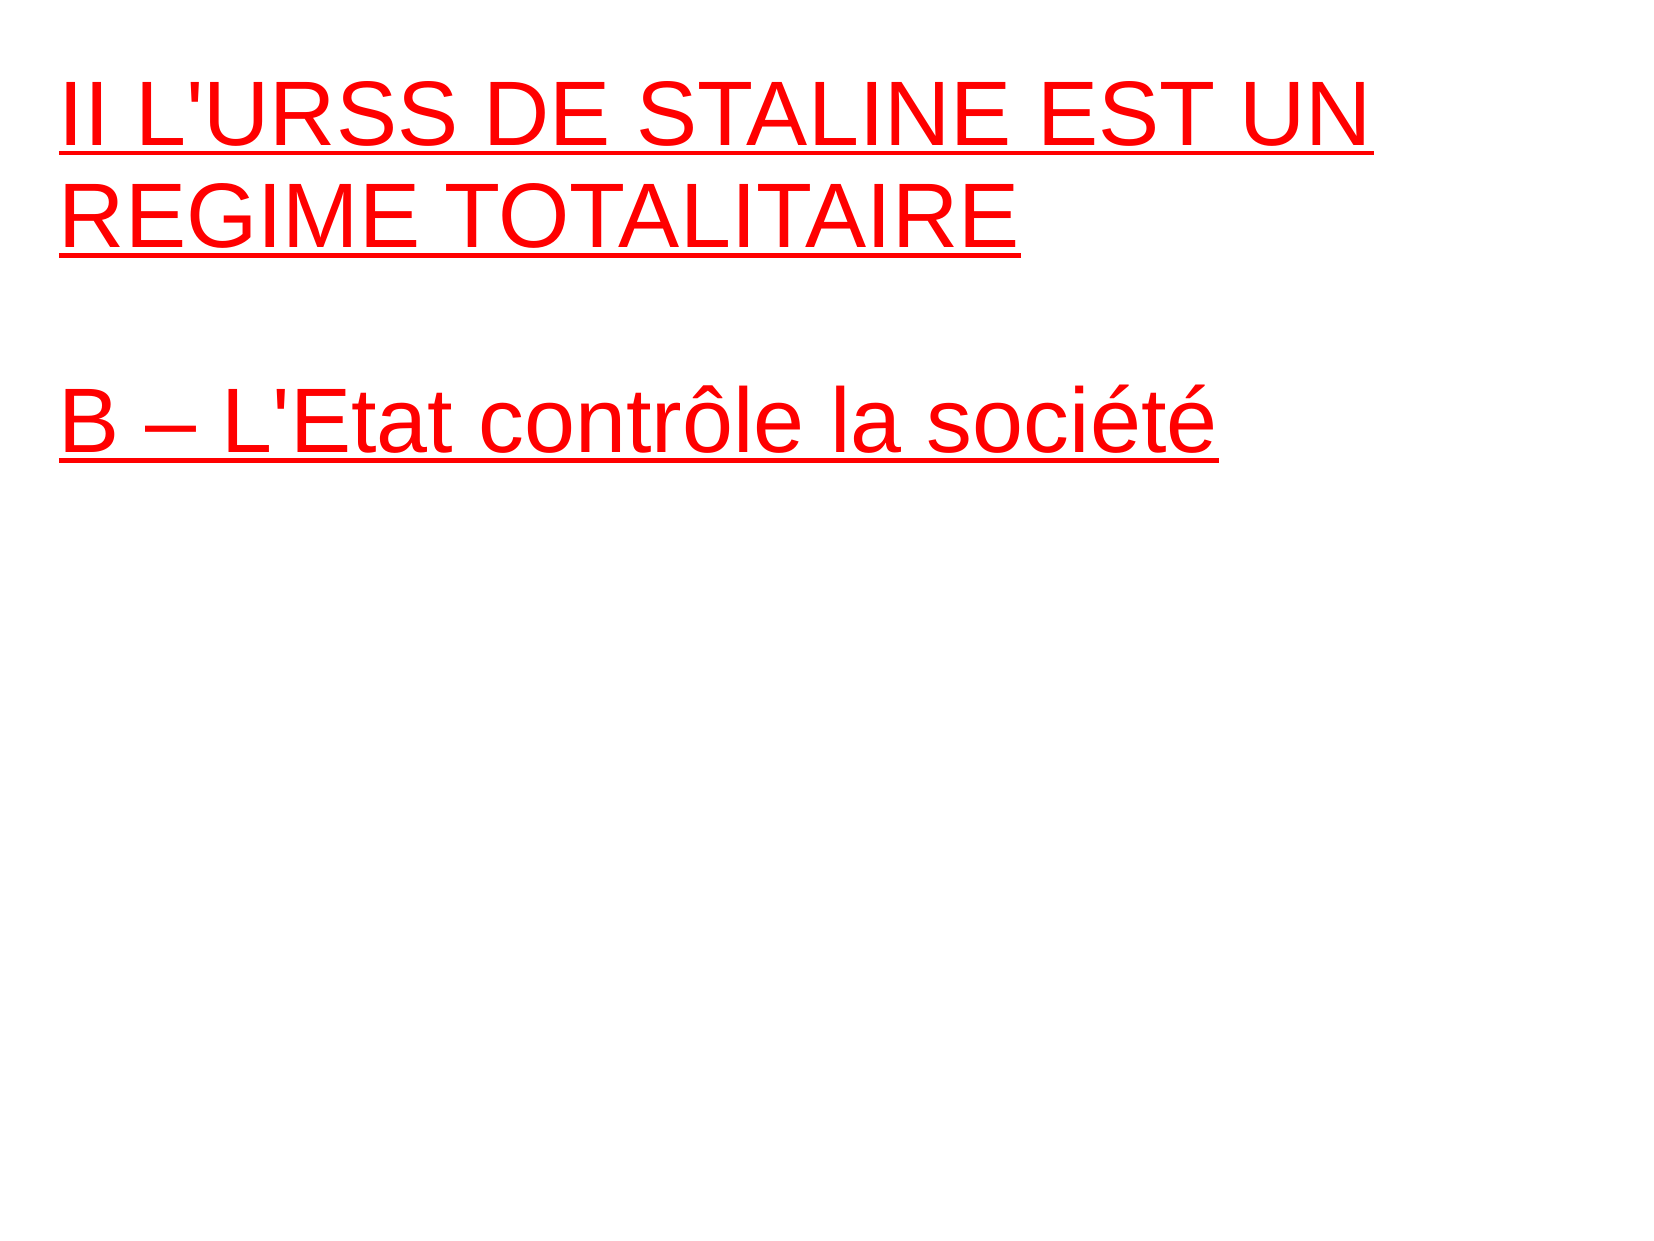

# II L'URSS DE STALINE EST UN REGIME TOTALITAIRE B – L'Etat contrôle la société